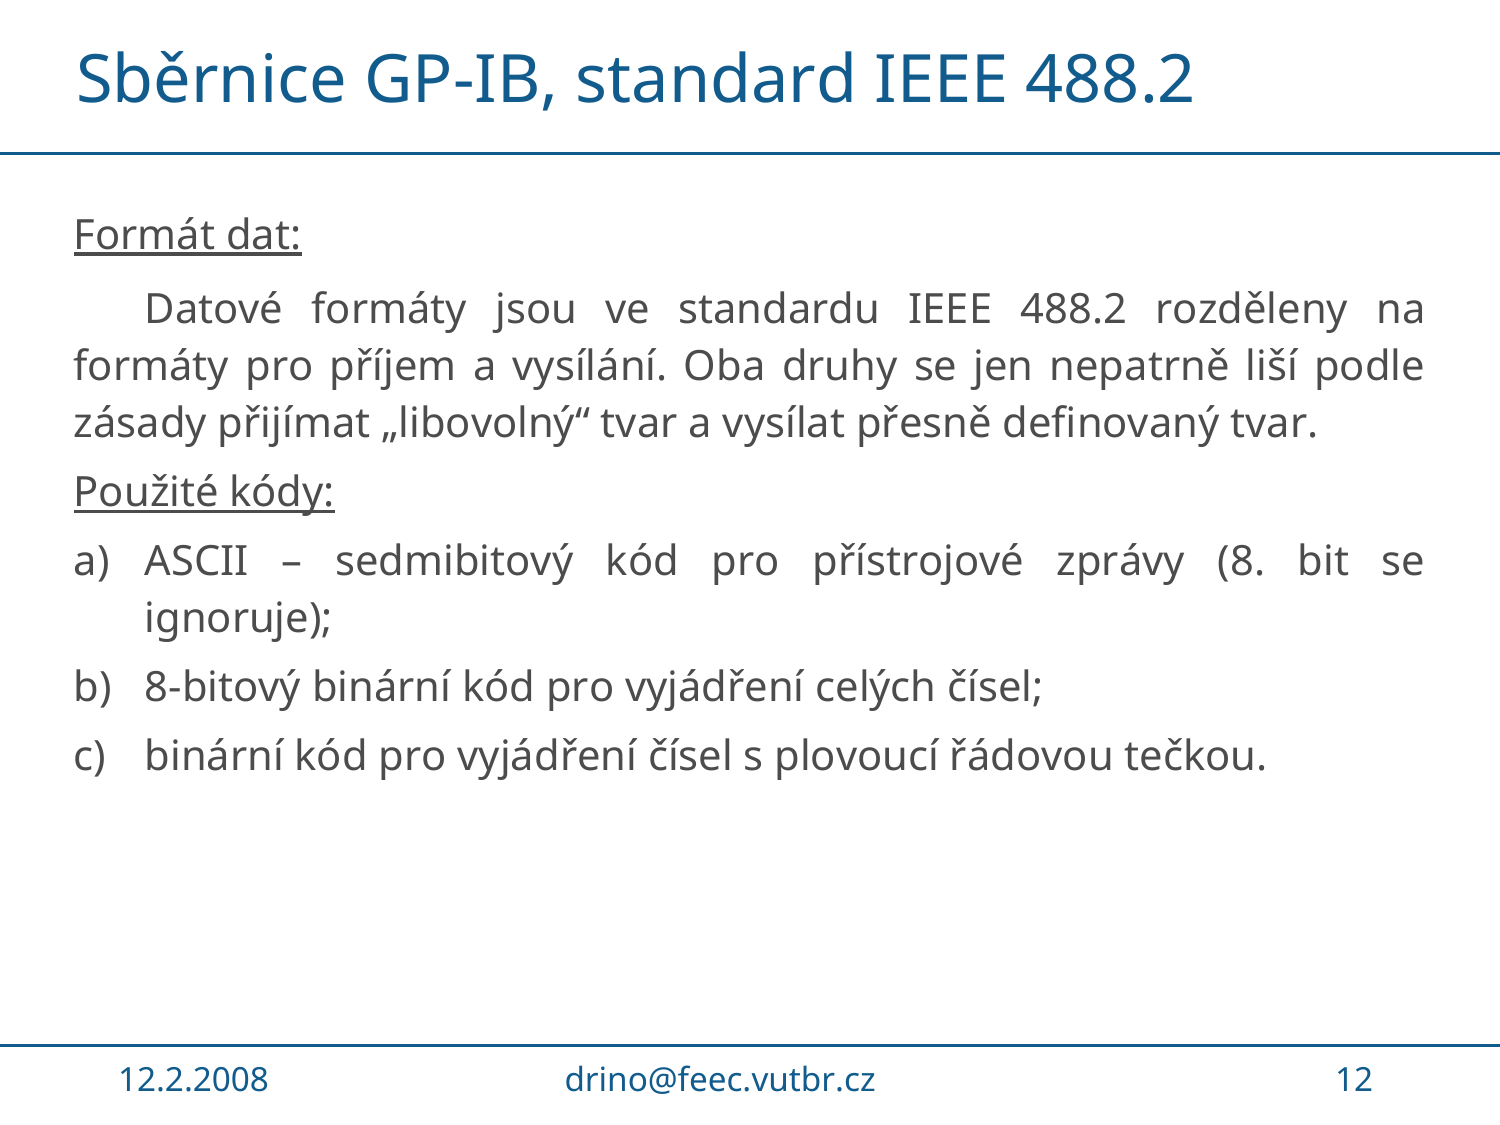

# Sběrnice GP-IB, standard IEEE 488.2
Formát dat:
Datové formáty jsou ve standardu IEEE 488.2 rozděleny na formáty pro příjem a vysílání. Oba druhy se jen nepatrně liší podle zásady přijímat „libovolný“ tvar a vysílat přesně definovaný tvar.
Použité kódy:
a)	ASCII – sedmibitový kód pro přístrojové zprávy (8. bit se ignoruje);
b)	8-bitový binární kód pro vyjádření celých čísel;
c)	binární kód pro vyjádření čísel s plovoucí řádovou tečkou.
12.2.2008
drino@feec.vutbr.cz